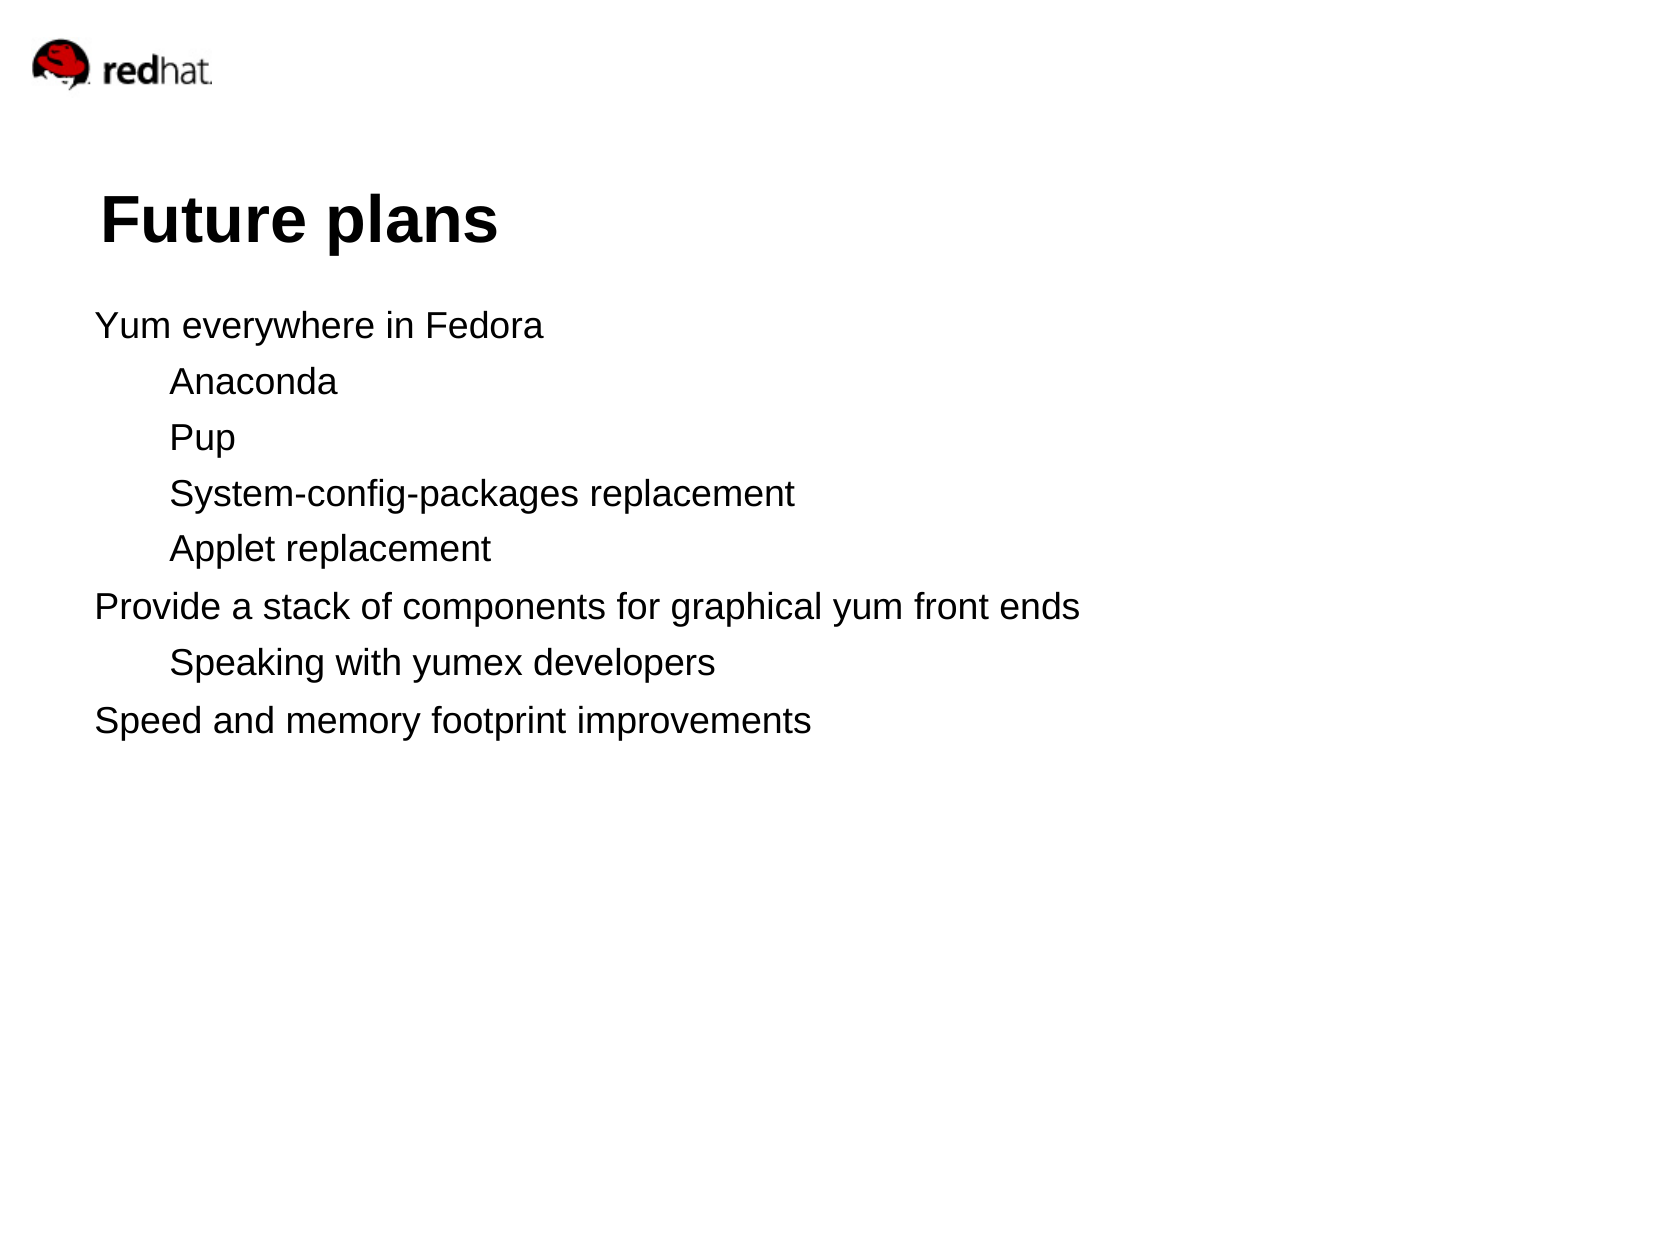

# Future plans
Yum everywhere in Fedora
Anaconda
Pup
System-config-packages replacement
Applet replacement
Provide a stack of components for graphical yum front ends
Speaking with yumex developers
Speed and memory footprint improvements